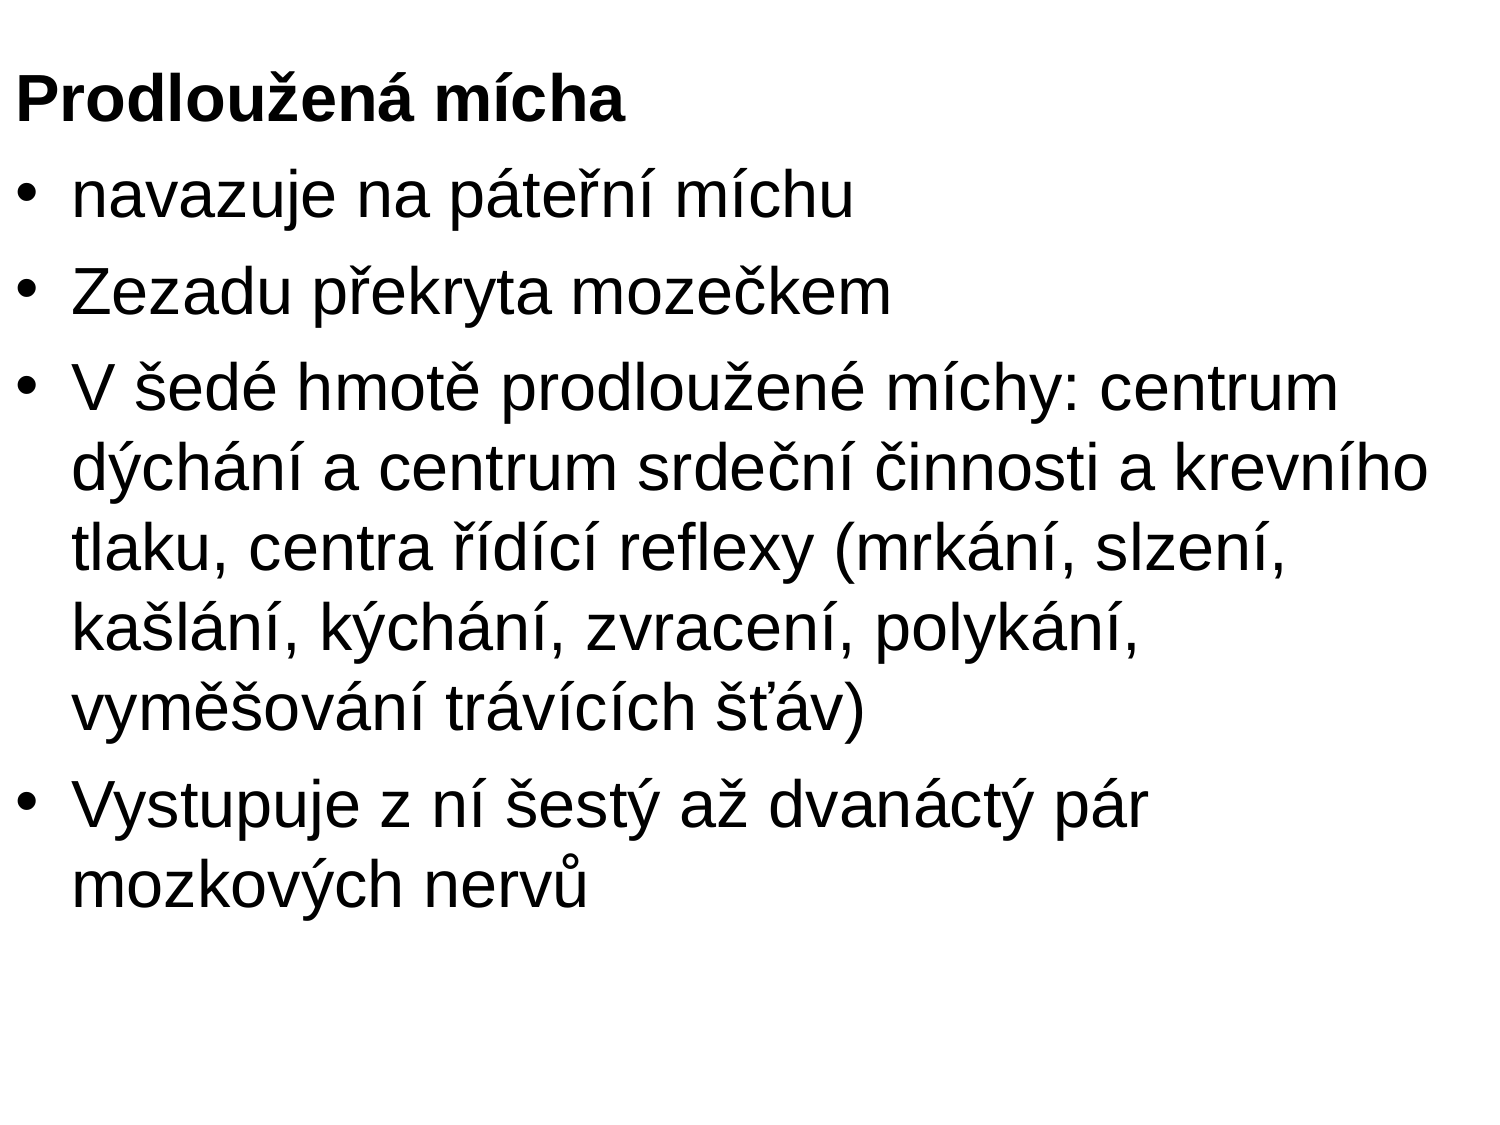

# Prodloužená mícha
navazuje na páteřní míchu
Zezadu překryta mozečkem
V šedé hmotě prodloužené míchy: centrum dýchání a centrum srdeční činnosti a krevního tlaku, centra řídící reflexy (mrkání, slzení, kašlání, kýchání, zvracení, polykání, vyměšování trávících šťáv)
Vystupuje z ní šestý až dvanáctý pár mozkových nervů